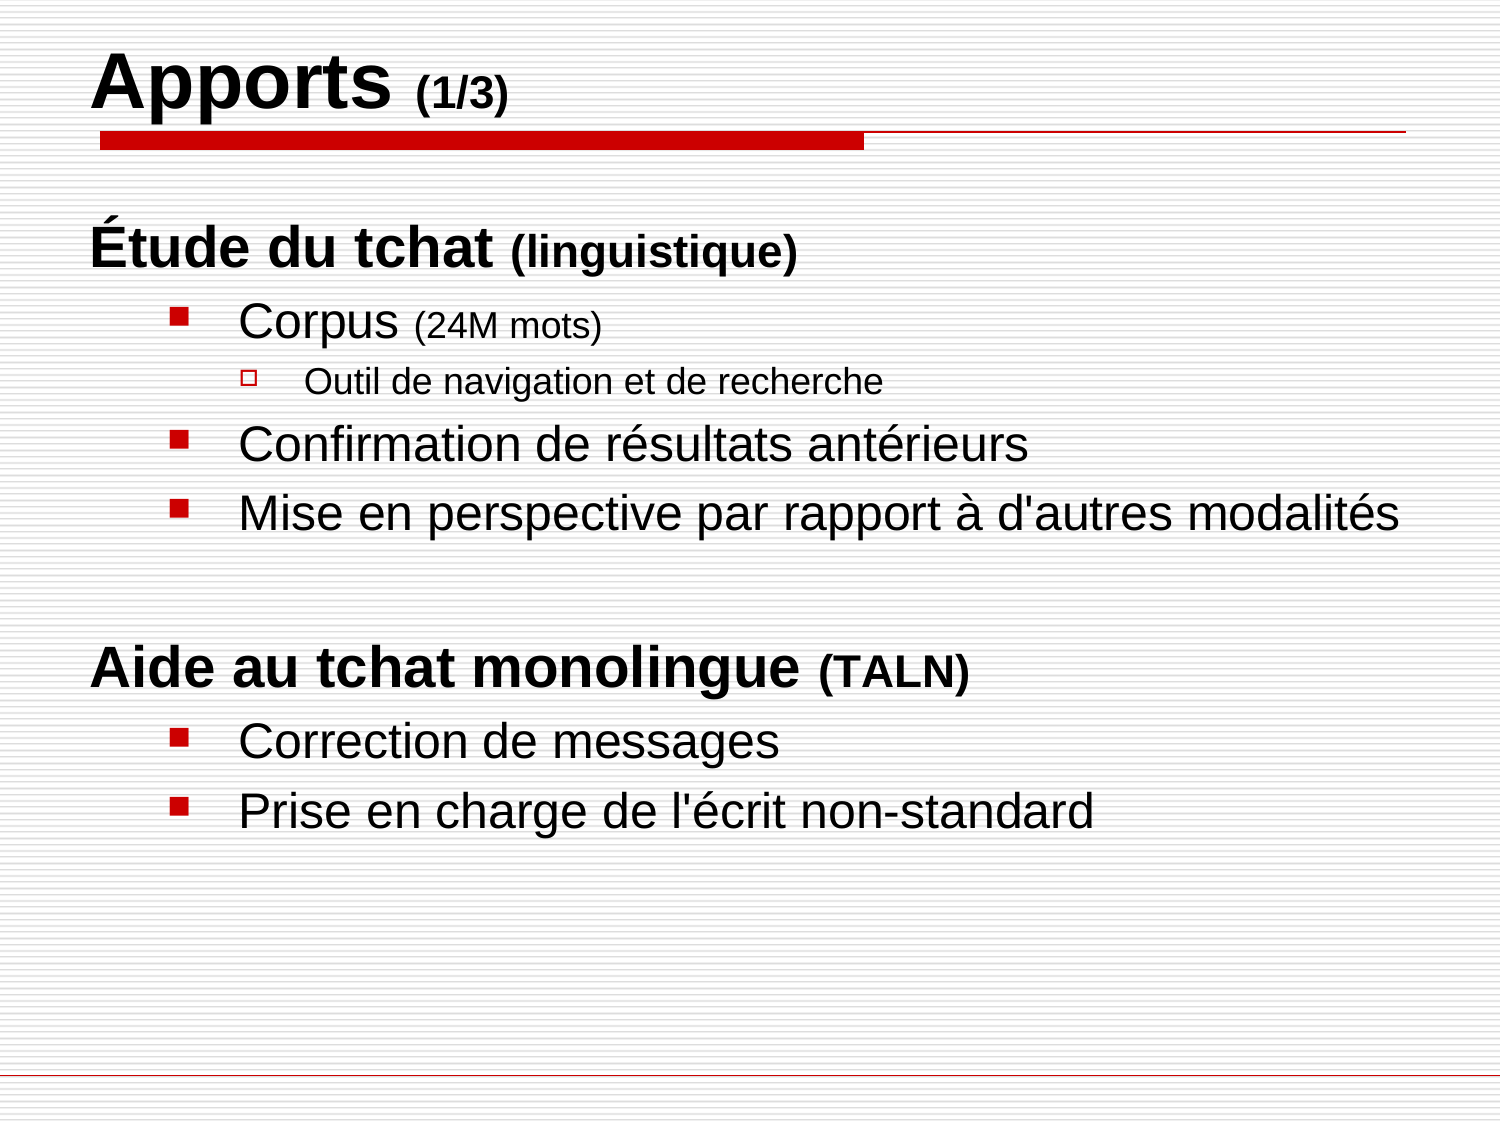

# Apports (1/3)
Étude du tchat (linguistique)
Corpus (24M mots)
Outil de navigation et de recherche
Confirmation de résultats antérieurs
Mise en perspective par rapport à d'autres modalités
Aide au tchat monolingue (TALN)
Correction de messages
Prise en charge de l'écrit non-standard